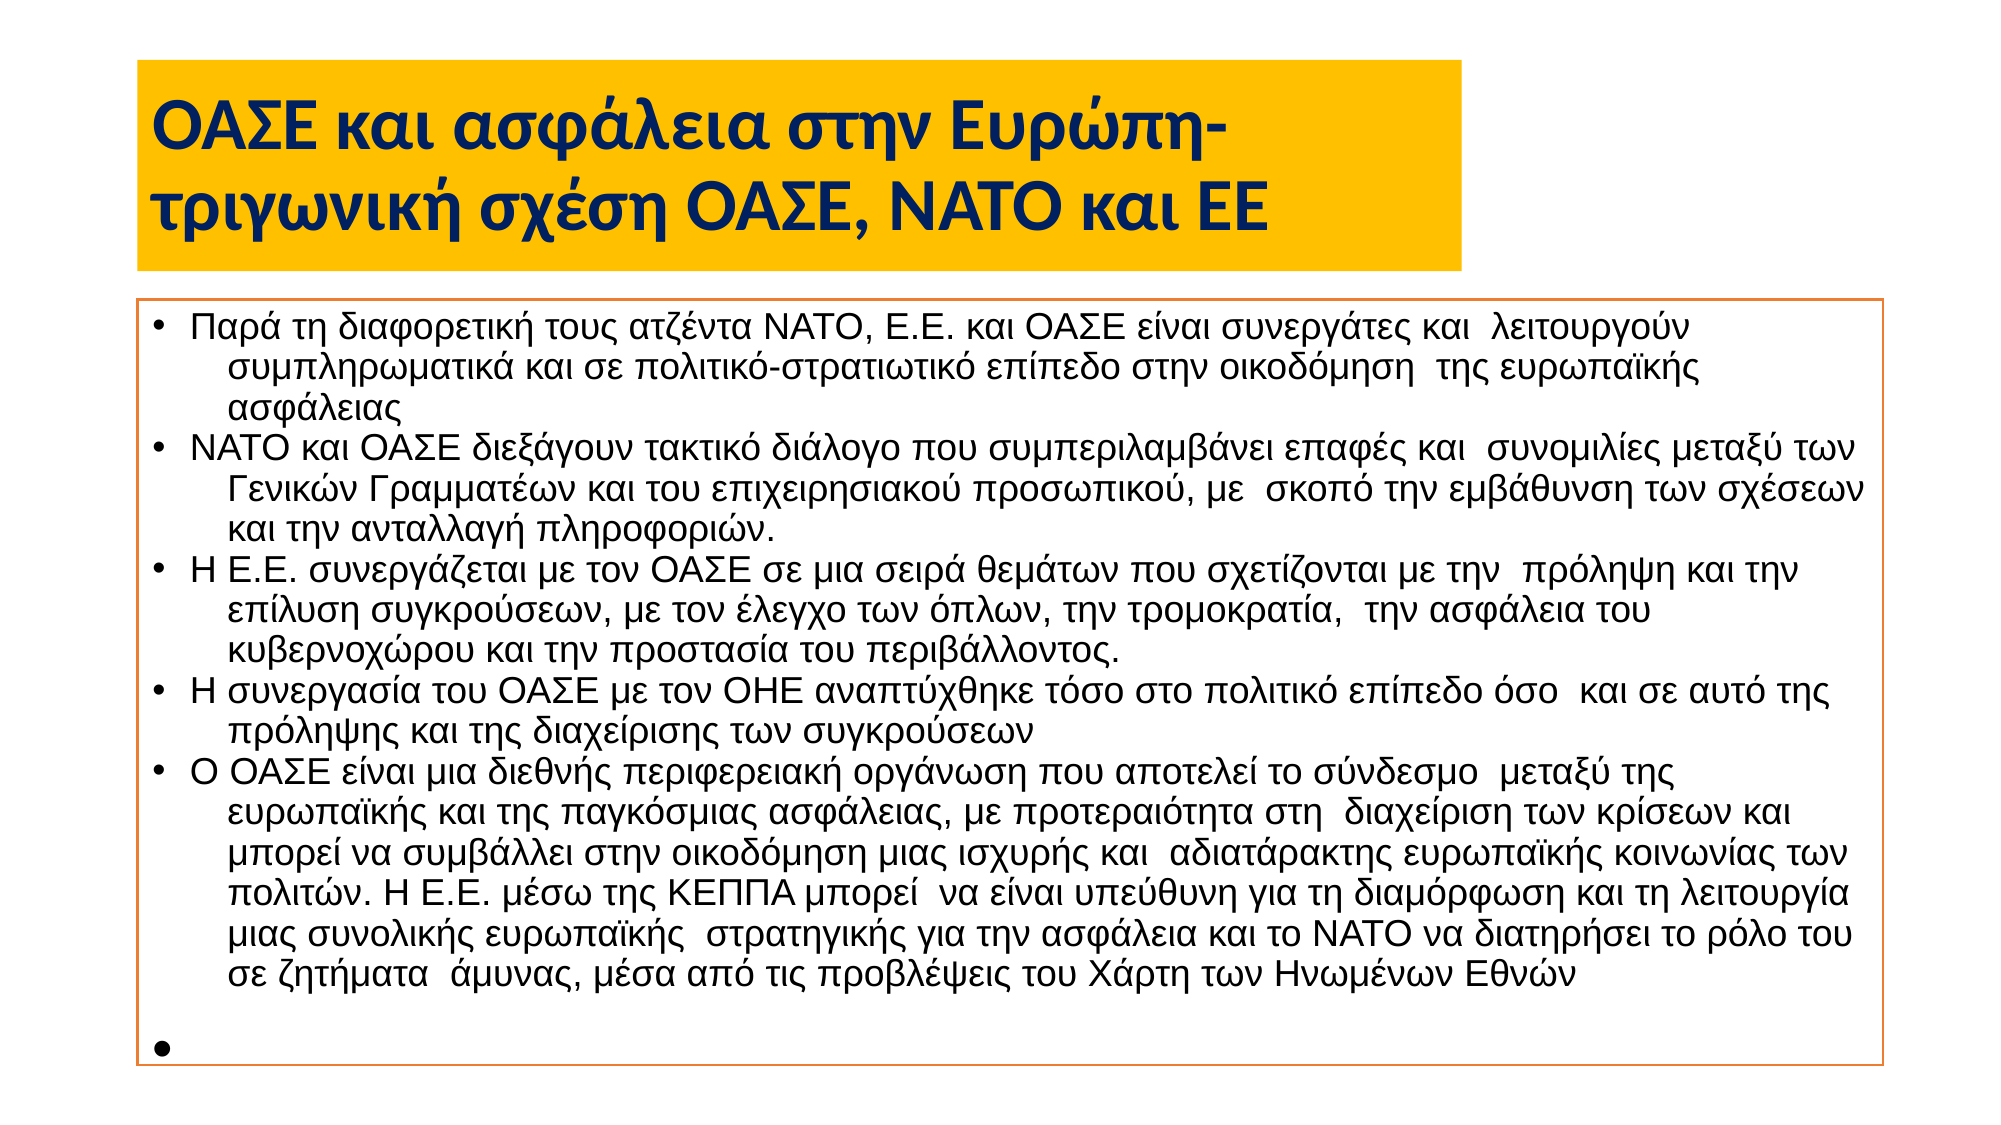

ΟΑΣΕ και ασφάλεια στην Ευρώπη- τριγωνική σχέση ΟΑΣΕ, ΝΑΤΟ και ΕΕ
# Παρά τη διαφορετική τους ατζέντα ΝΑΤΟ, Ε.Ε. και ΟΑΣΕ είναι συνεργάτες και  λειτουργούν συμπληρωματικά και σε πολιτικό-στρατιωτικό επίπεδο στην οικοδόμηση  της ευρωπαϊκής ασφάλειας
ΝΑΤΟ και ΟΑΣΕ διεξάγουν τακτικό διάλογο που συμπεριλαμβάνει επαφές και  συνομιλίες μεταξύ των Γενικών Γραμματέων και του επιχειρησιακού προσωπικού, με  σκοπό την εμβάθυνση των σχέσεων και την ανταλλαγή πληροφοριών.
Η Ε.Ε. συνεργάζεται με τον ΟΑΣΕ σε μια σειρά θεμάτων που σχετίζονται με την  πρόληψη και την επίλυση συγκρούσεων, με τον έλεγχο των όπλων, την τρομοκρατία,  την ασφάλεια του κυβερνοχώρου και την προστασία του περιβάλλοντος.
Η συνεργασία του ΟΑΣΕ με τον ΟΗΕ αναπτύχθηκε τόσο στο πολιτικό επίπεδο όσο  και σε αυτό της πρόληψης και της διαχείρισης των συγκρούσεων
Ο ΟΑΣΕ είναι μια διεθνής περιφερειακή οργάνωση που αποτελεί το σύνδεσμο  μεταξύ της ευρωπαϊκής και της παγκόσμιας ασφάλειας, με προτεραιότητα στη  διαχείριση των κρίσεων και μπορεί να συμβάλλει στην οικοδόμηση μιας ισχυρής και  αδιατάρακτης ευρωπαϊκής κοινωνίας των πολιτών. Η Ε.Ε. μέσω της ΚΕΠΠΑ μπορεί  να είναι υπεύθυνη για τη διαμόρφωση και τη λειτουργία μιας συνολικής ευρωπαϊκής  στρατηγικής για την ασφάλεια και το ΝΑΤΟ να διατηρήσει το ρόλο του σε ζητήματα  άμυνας, μέσα από τις προβλέψεις του Χάρτη των Ηνωμένων Εθνών